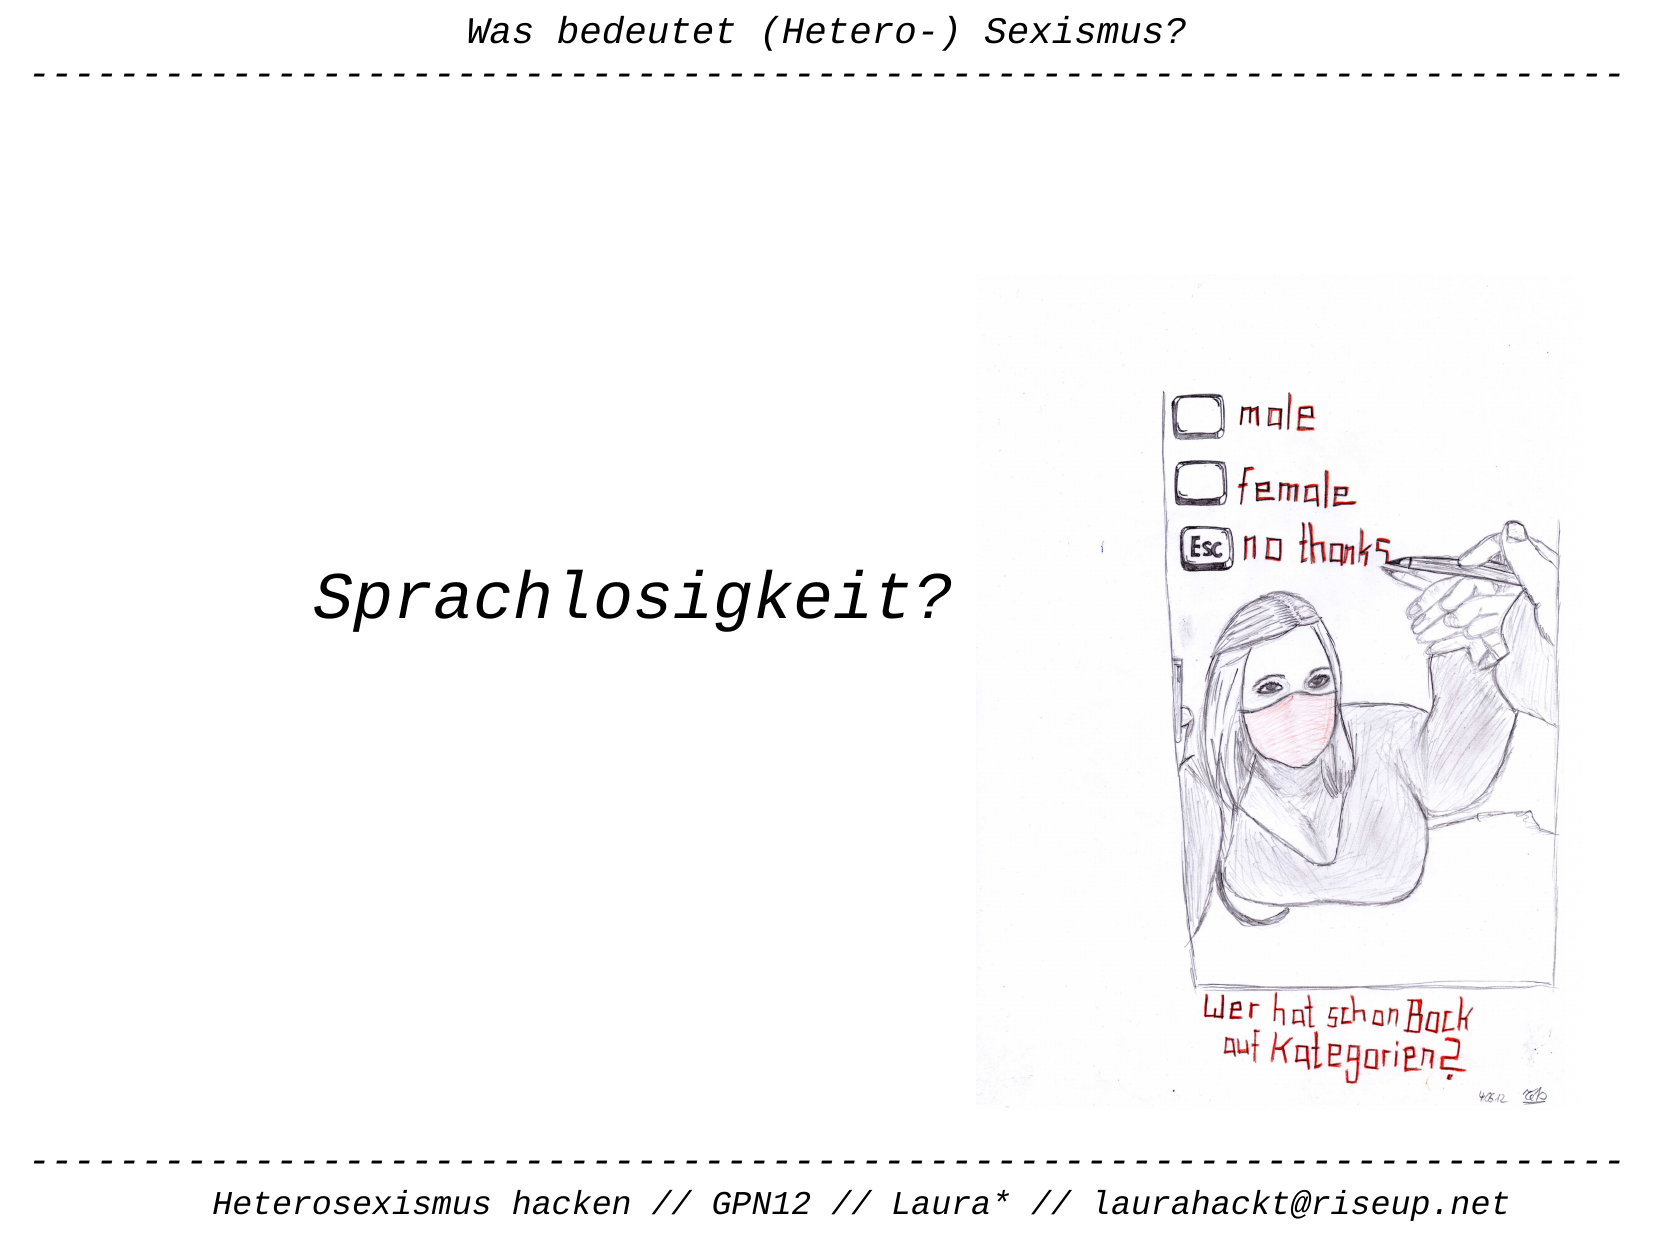

Was bedeutet (Hetero-) Sexismus?
-----------------------------------------------------------------------
#
 Sprachlosigkeit?
-----------------------------------------------------------------------
Heterosexismus hacken // GPN12 // Laura* // laurahackt@riseup.net